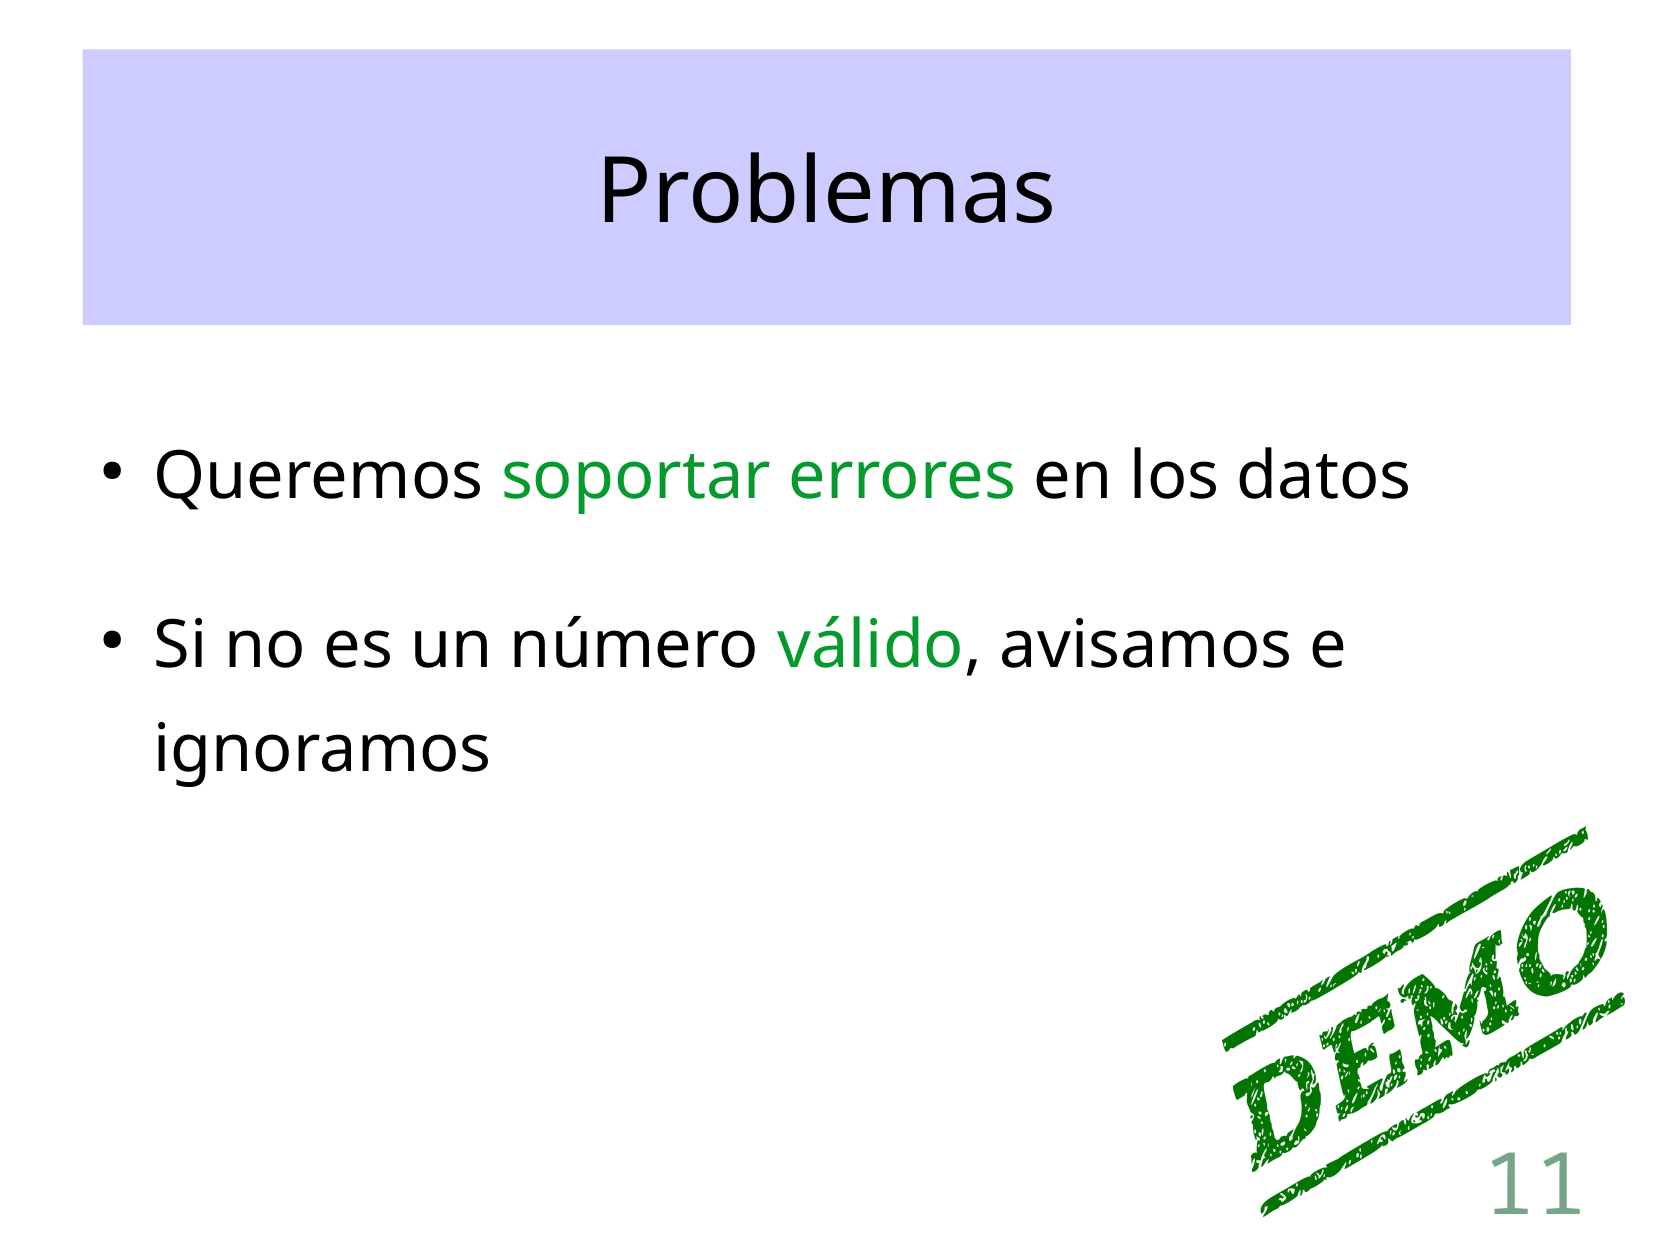

# Problemas
Queremos soportar errores en los datos
Si no es un número válido, avisamos e ignoramos
11